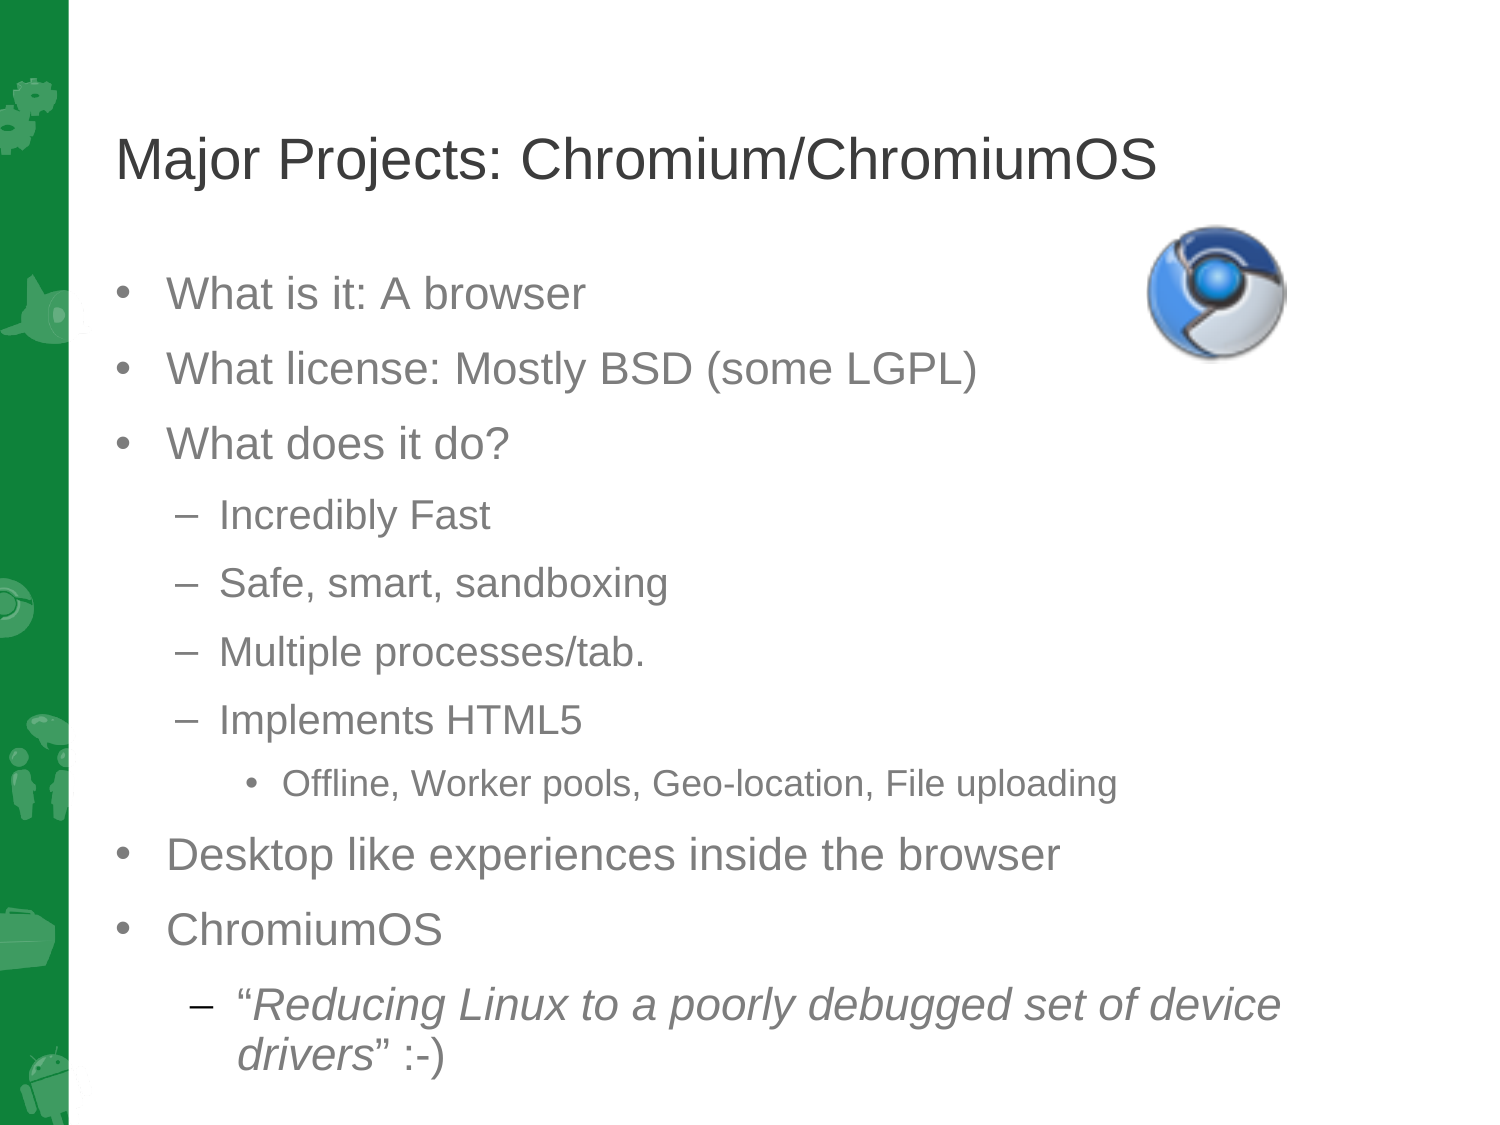

Major Projects: Chromium/ChromiumOS
What is it: A browser
What license: Mostly BSD (some LGPL)
What does it do?
Incredibly Fast
Safe, smart, sandboxing
Multiple processes/tab.
Implements HTML5
Offline, Worker pools, Geo-location, File uploading
Desktop like experiences inside the browser
ChromiumOS
“Reducing Linux to a poorly debugged set of device drivers” :-)